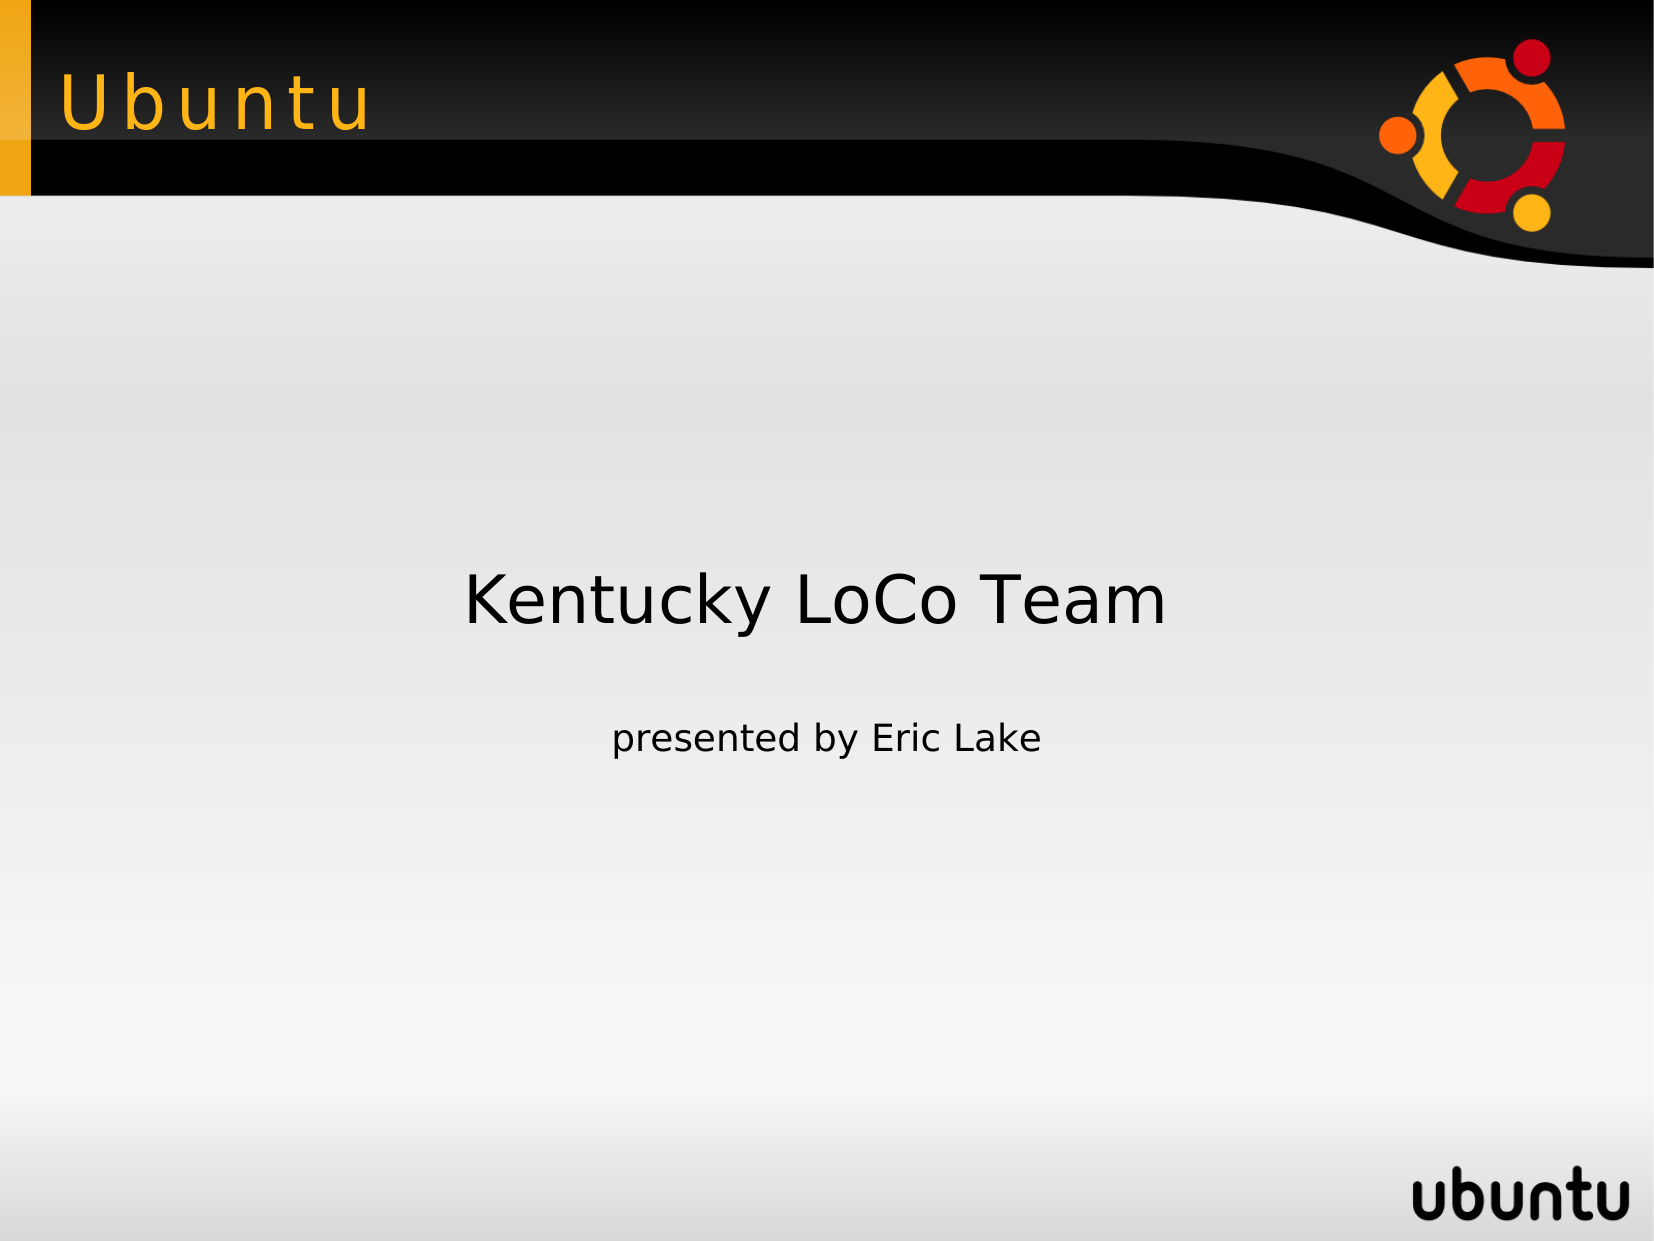

# Ubuntu
Kentucky LoCo Team
presented by Eric Lake